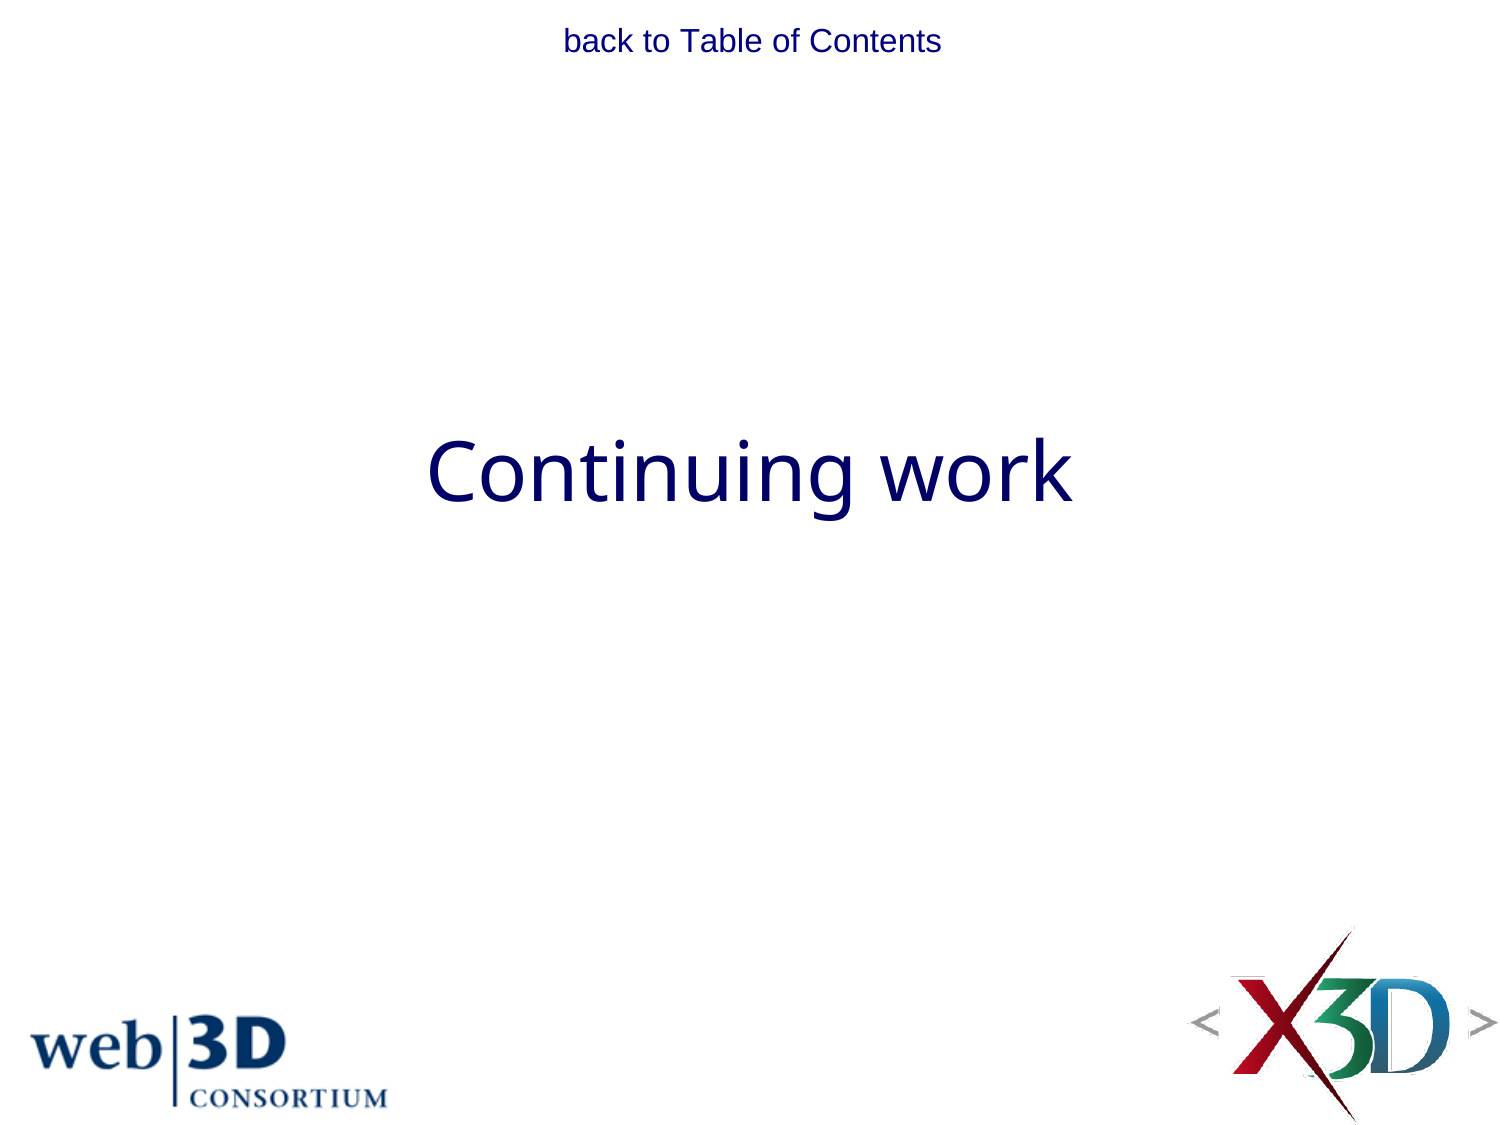

back to Table of Contents
# Continuing work